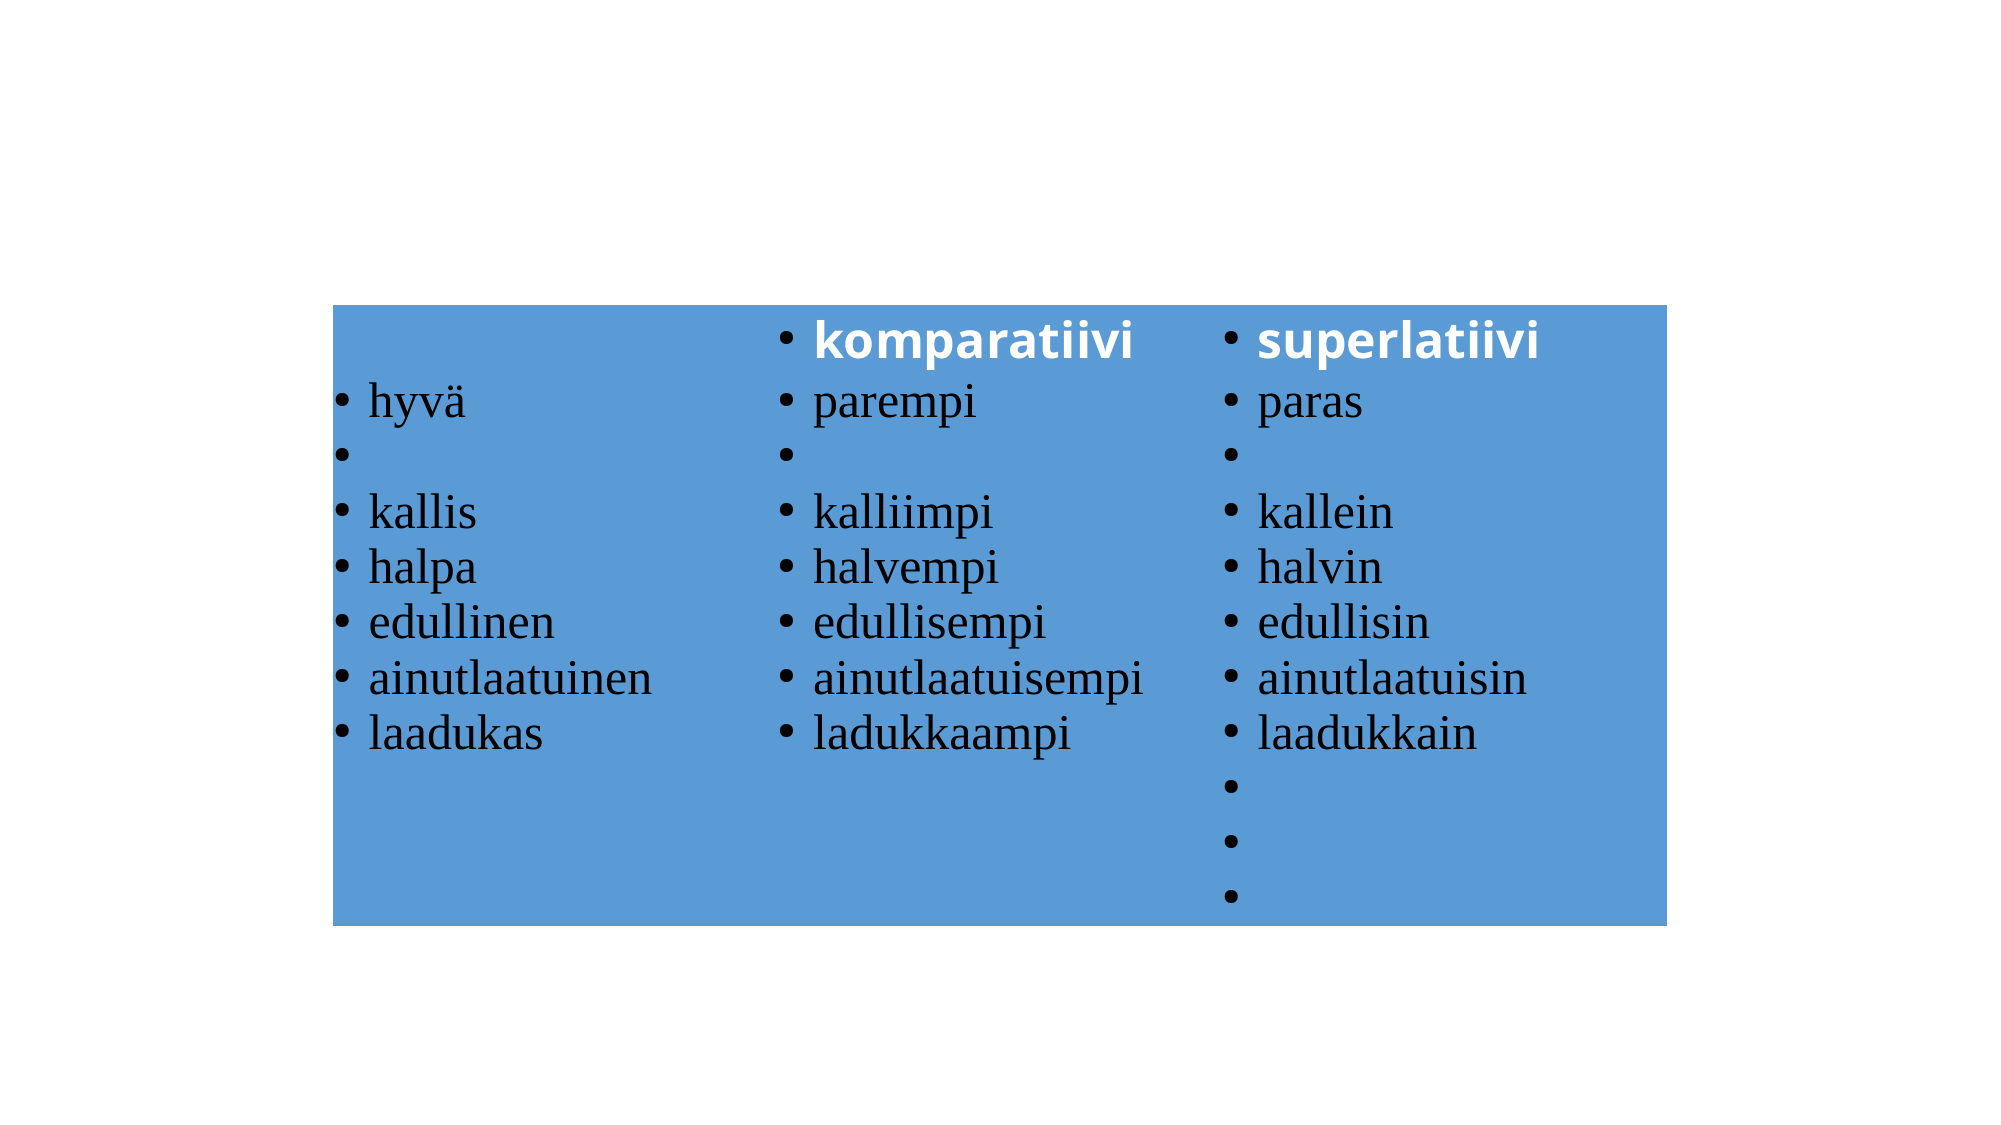

| | komparatiivi | superlatiivi |
| --- | --- | --- |
| hyvä kallis halpa edullinen ainutlaatuinen laadukas | parempi kalliimpi halvempi edullisempi ainutlaatuisempi ladukkaampi | paras kallein halvin edullisin ainutlaatuisin laadukkain |